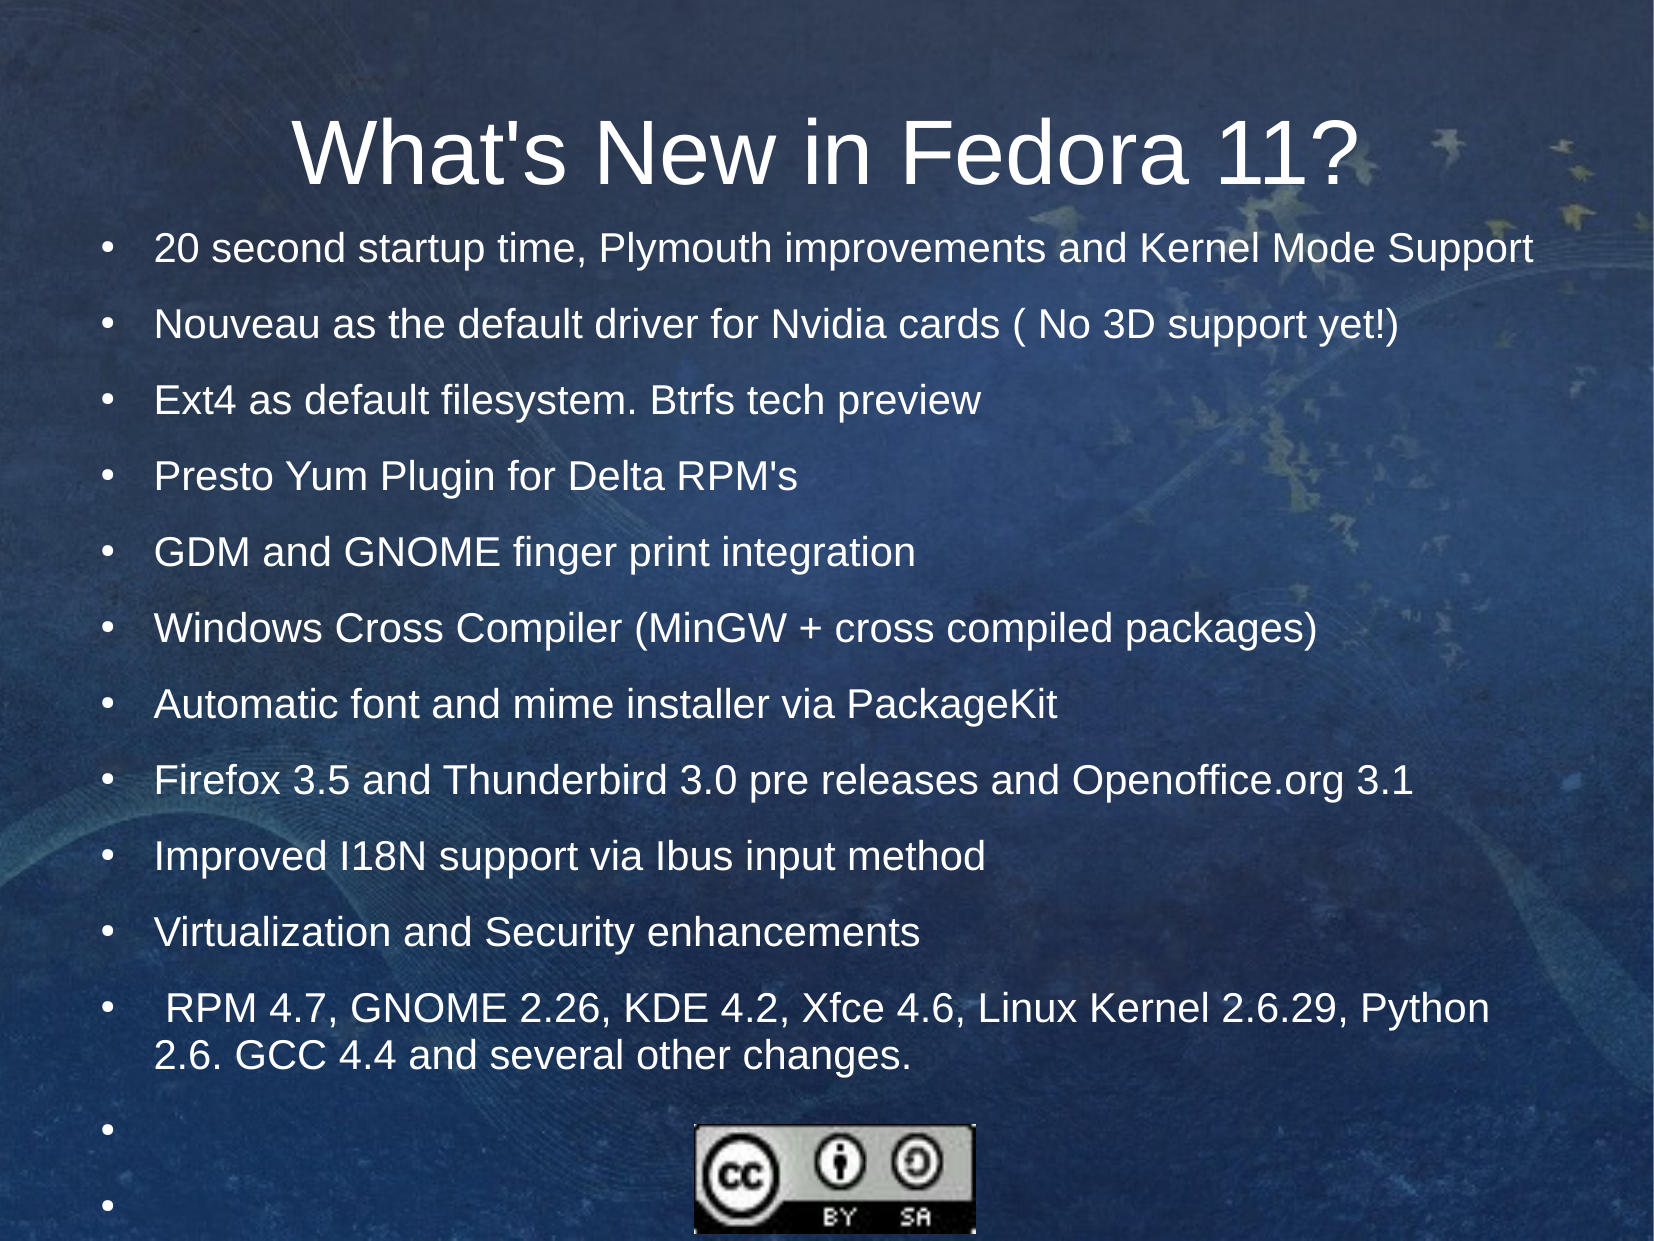

# What's New in Fedora 11?
20 second startup time, Plymouth improvements and Kernel Mode Support
Nouveau as the default driver for Nvidia cards ( No 3D support yet!)
Ext4 as default filesystem. Btrfs tech preview
Presto Yum Plugin for Delta RPM's
GDM and GNOME finger print integration
Windows Cross Compiler (MinGW + cross compiled packages)
Automatic font and mime installer via PackageKit
Firefox 3.5 and Thunderbird 3.0 pre releases and Openoffice.org 3.1
Improved I18N support via Ibus input method
Virtualization and Security enhancements
 RPM 4.7, GNOME 2.26, KDE 4.2, Xfce 4.6, Linux Kernel 2.6.29, Python 2.6. GCC 4.4 and several other changes.